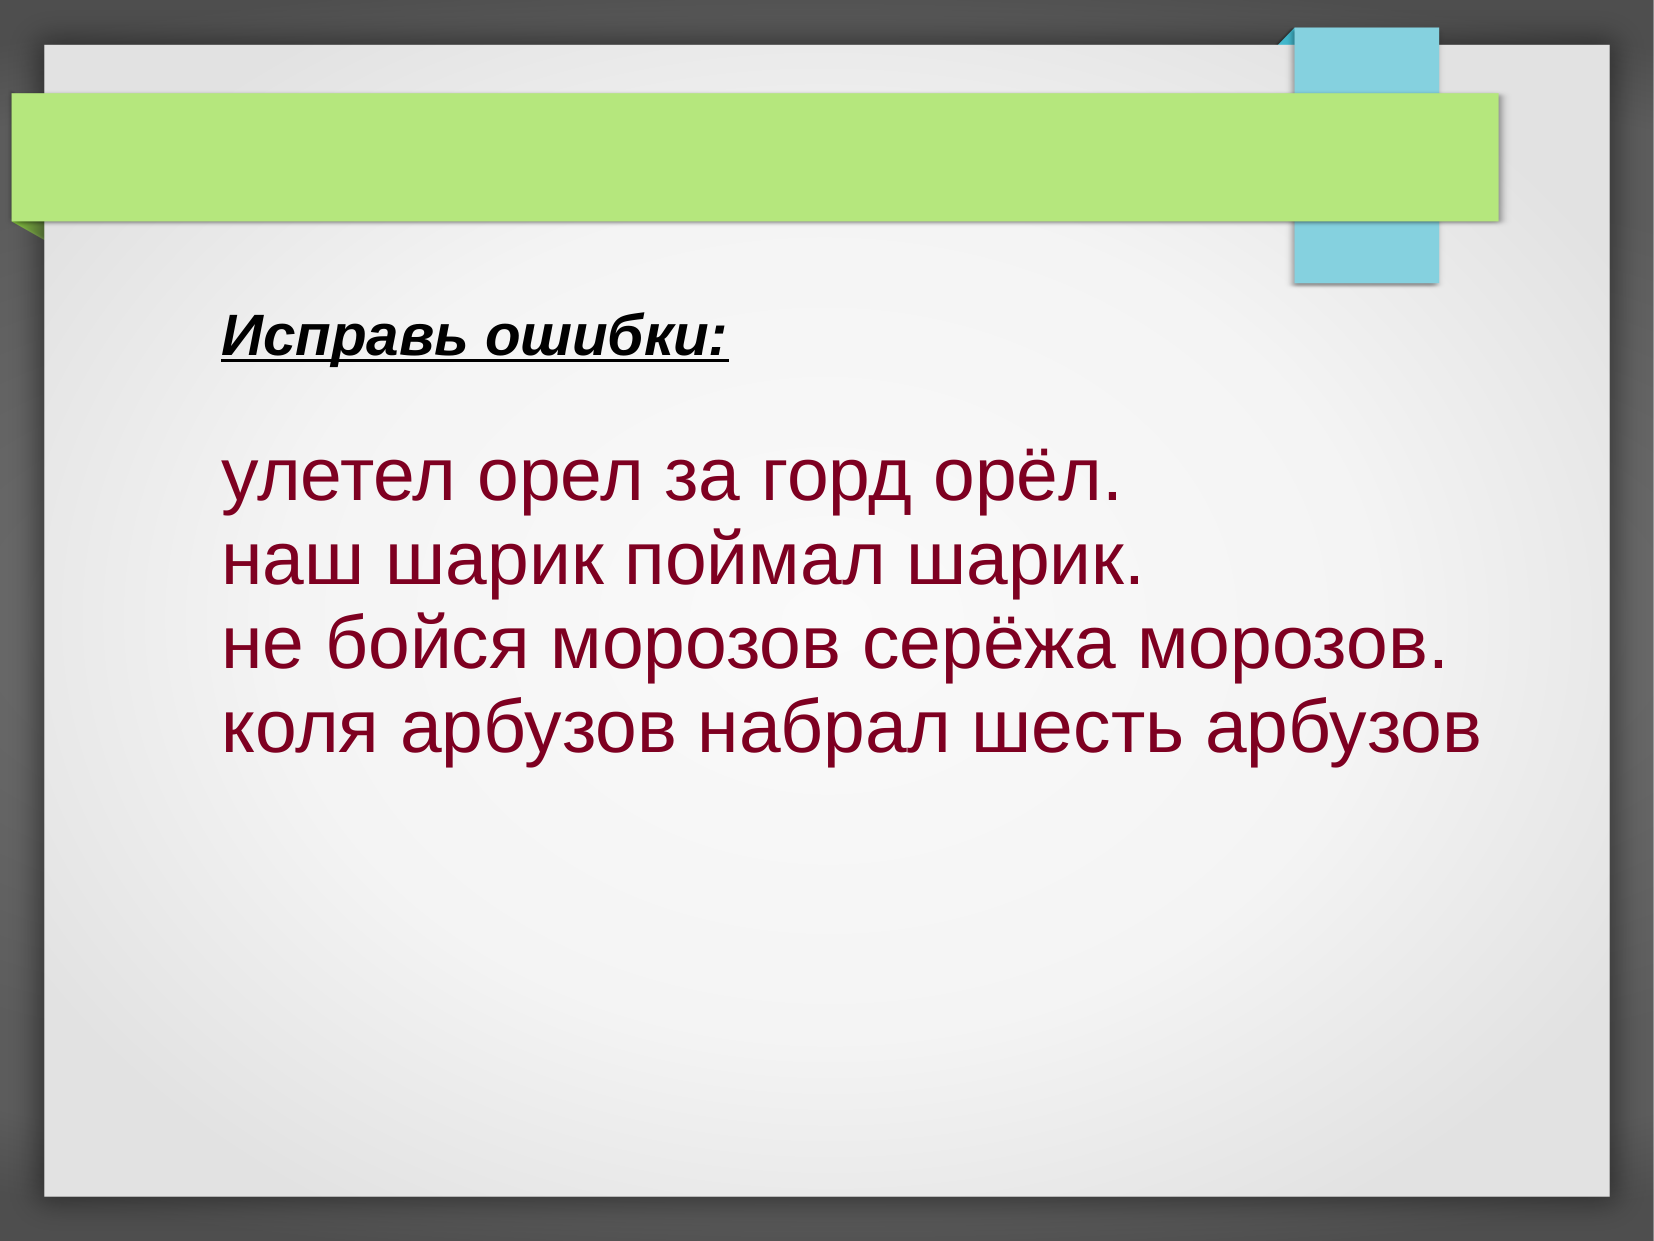

#
Исправь ошибки:
улетел орел за горд орёл.
наш шарик поймал шарик.
не бойся морозов серёжа морозов.
коля арбузов набрал шесть арбузов